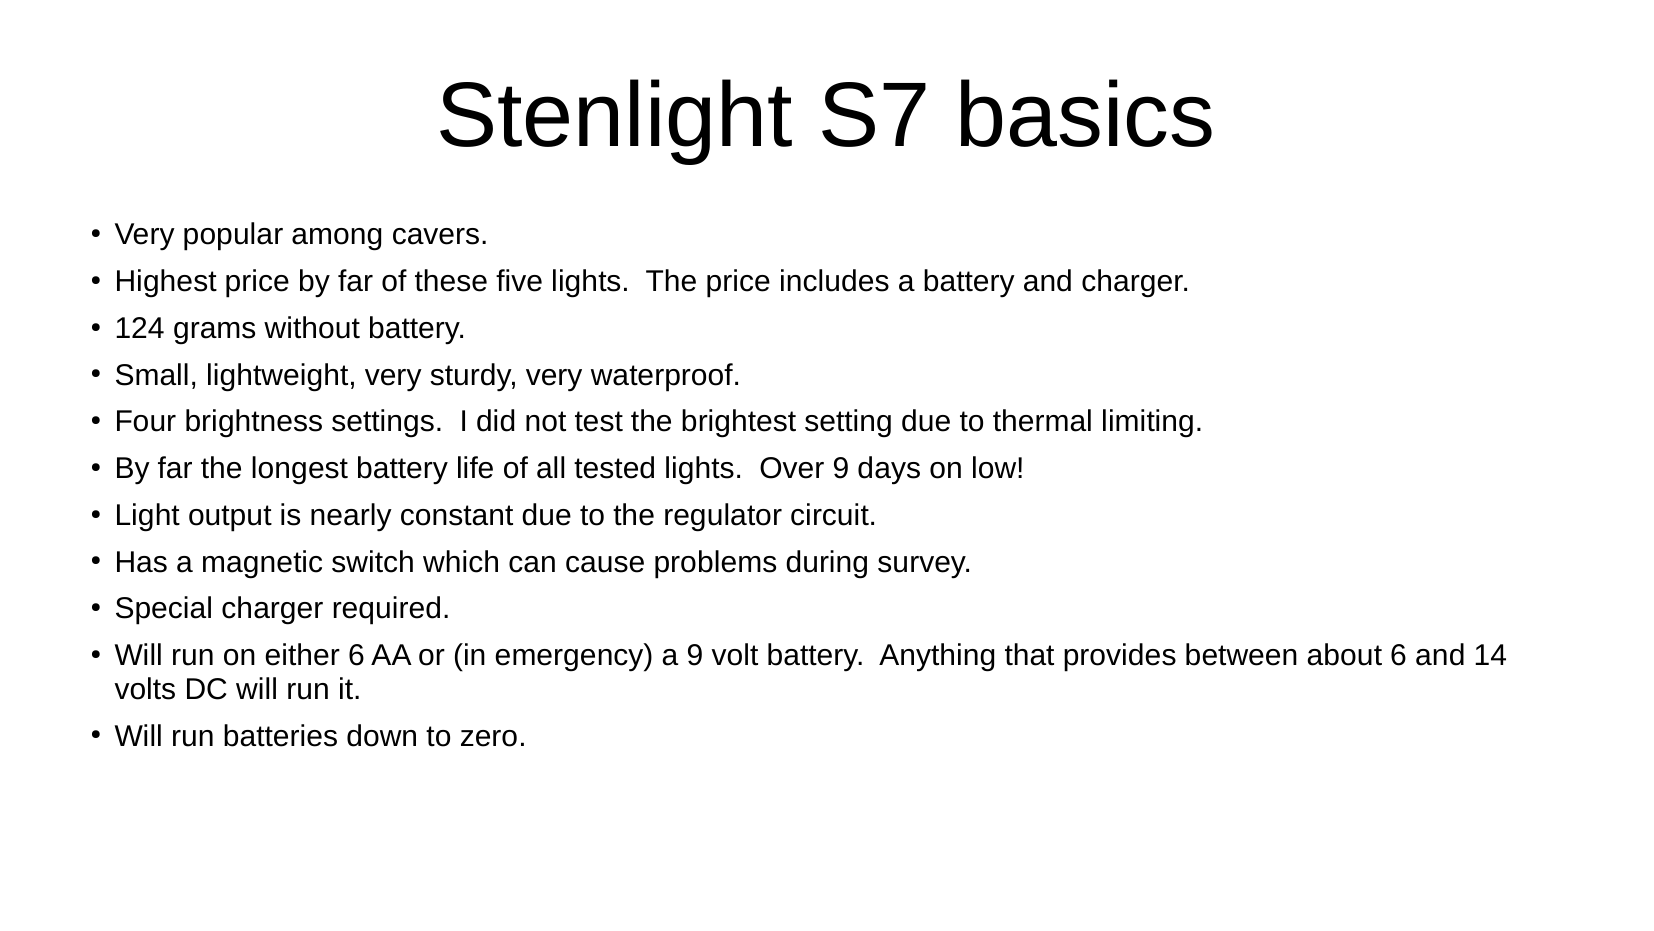

# Stenlight S7 basics
Very popular among cavers.
Highest price by far of these five lights. The price includes a battery and charger.
124 grams without battery.
Small, lightweight, very sturdy, very waterproof.
Four brightness settings. I did not test the brightest setting due to thermal limiting.
By far the longest battery life of all tested lights. Over 9 days on low!
Light output is nearly constant due to the regulator circuit.
Has a magnetic switch which can cause problems during survey.
Special charger required.
Will run on either 6 AA or (in emergency) a 9 volt battery. Anything that provides between about 6 and 14 volts DC will run it.
Will run batteries down to zero.